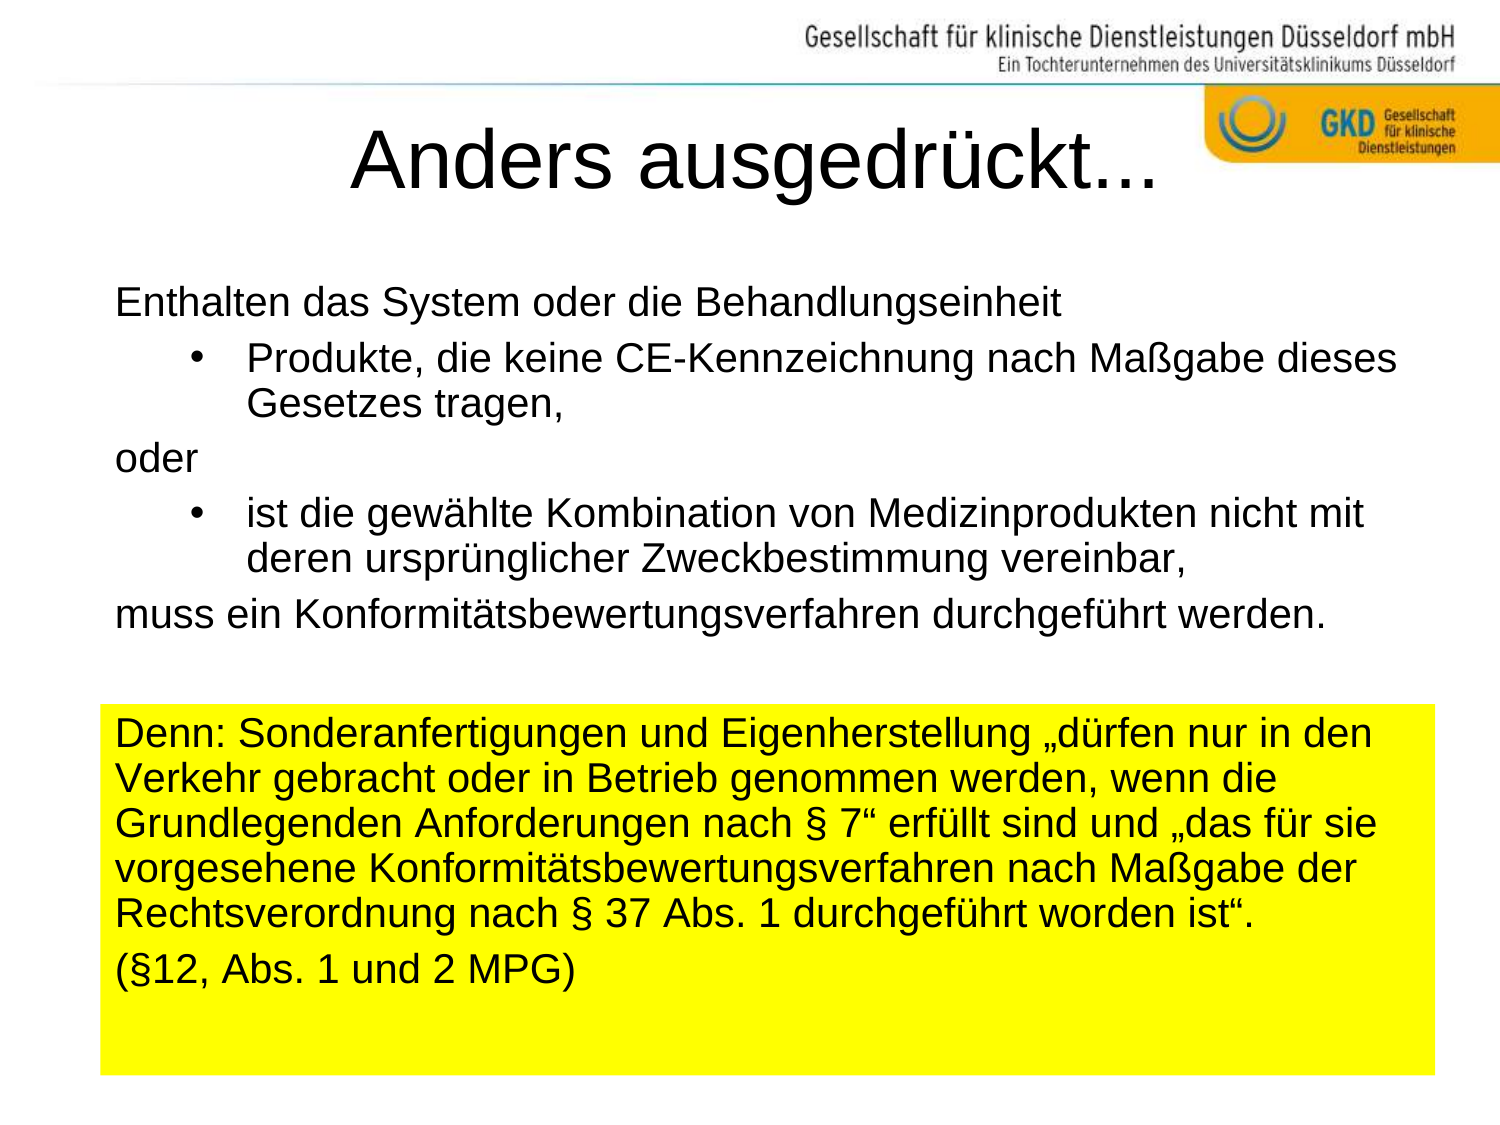

# Anders ausgedrückt...
Enthalten das System oder die Behandlungseinheit
Produkte, die keine CE-Kennzeichnung nach Maßgabe dieses Gesetzes tragen,
oder
ist die gewählte Kombination von Medizinprodukten nicht mit deren ursprünglicher Zweckbestimmung vereinbar,
muss ein Konformitätsbewertungsverfahren durchgeführt werden.
Denn: Sonderanfertigungen und Eigenherstellung „dürfen nur in den Verkehr gebracht oder in Betrieb genommen werden, wenn die Grundlegenden Anforderungen nach § 7“ erfüllt sind und „das für sie vorgesehene Konformitätsbewertungsverfahren nach Maßgabe der Rechtsverordnung nach § 37 Abs. 1 durchgeführt worden ist“.
(§12, Abs. 1 und 2 MPG)